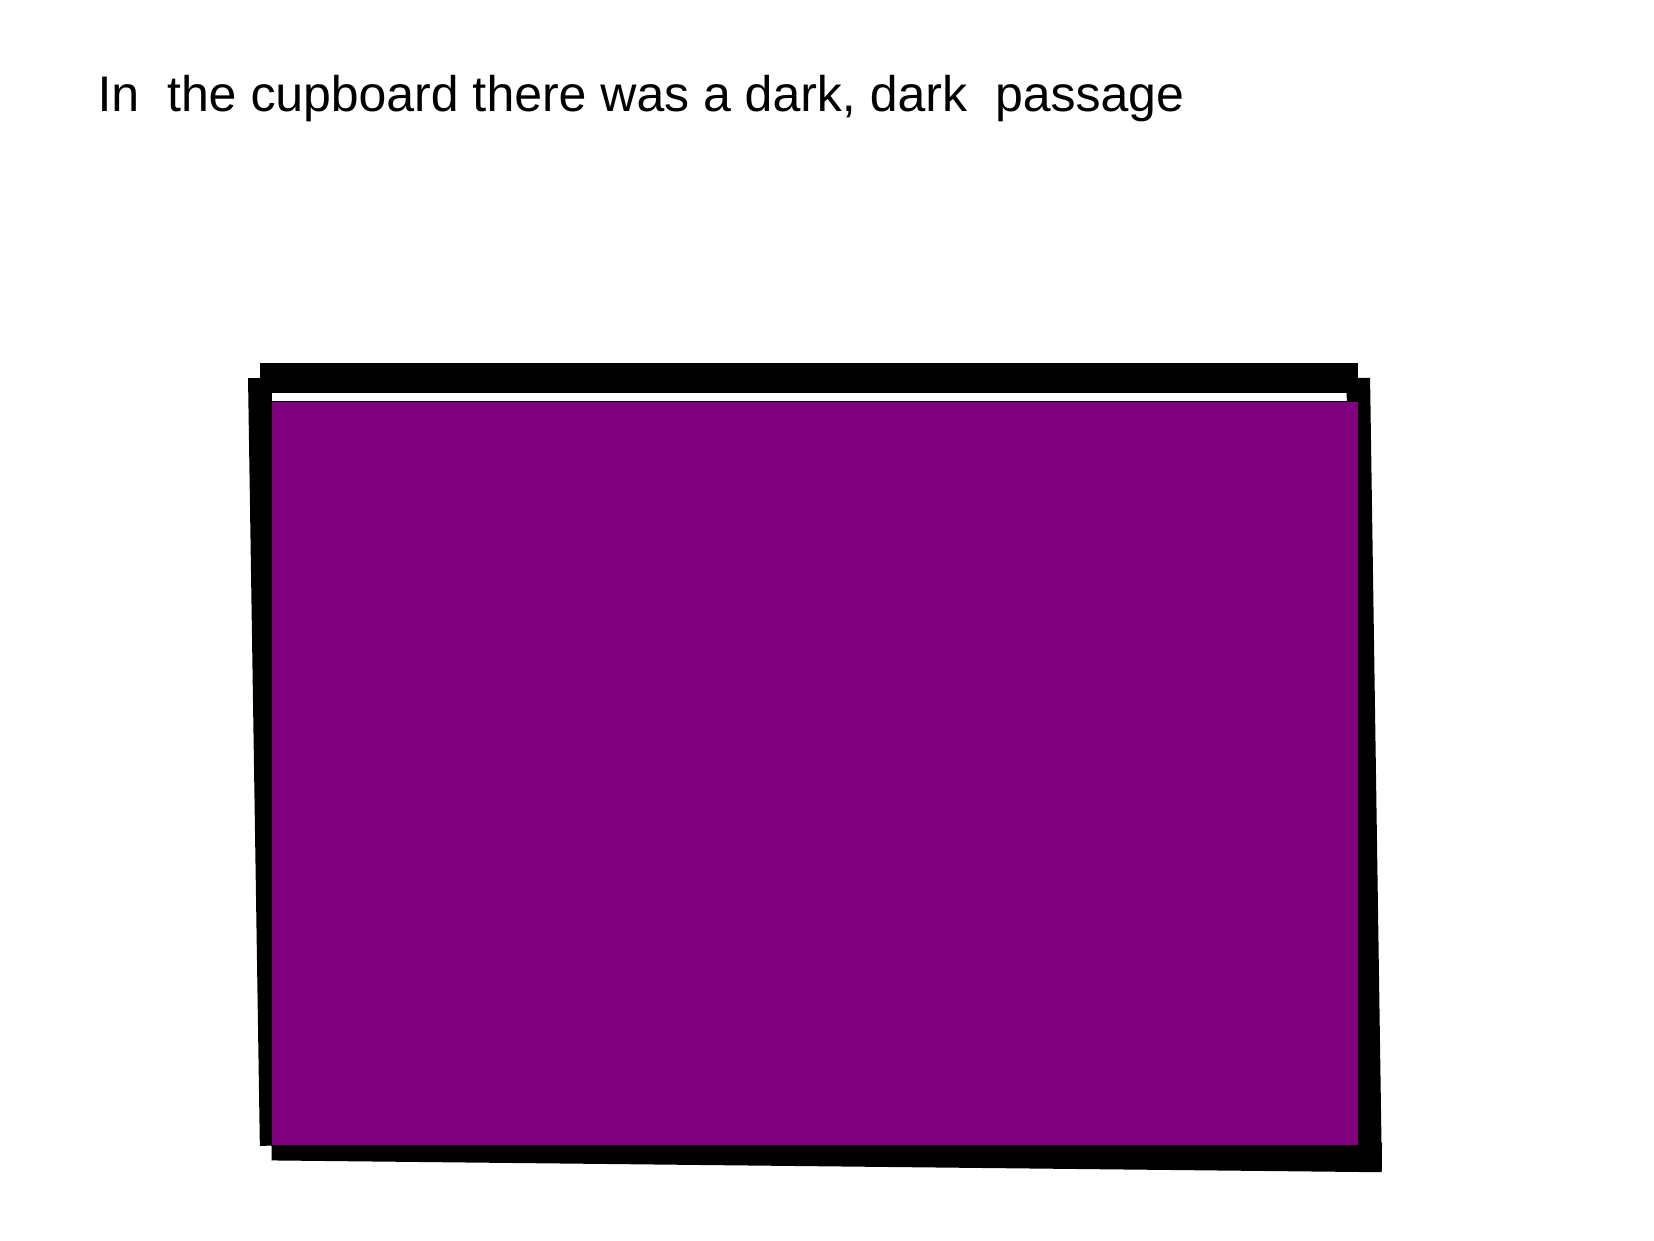

In the cupboard there was a dark, dark passage